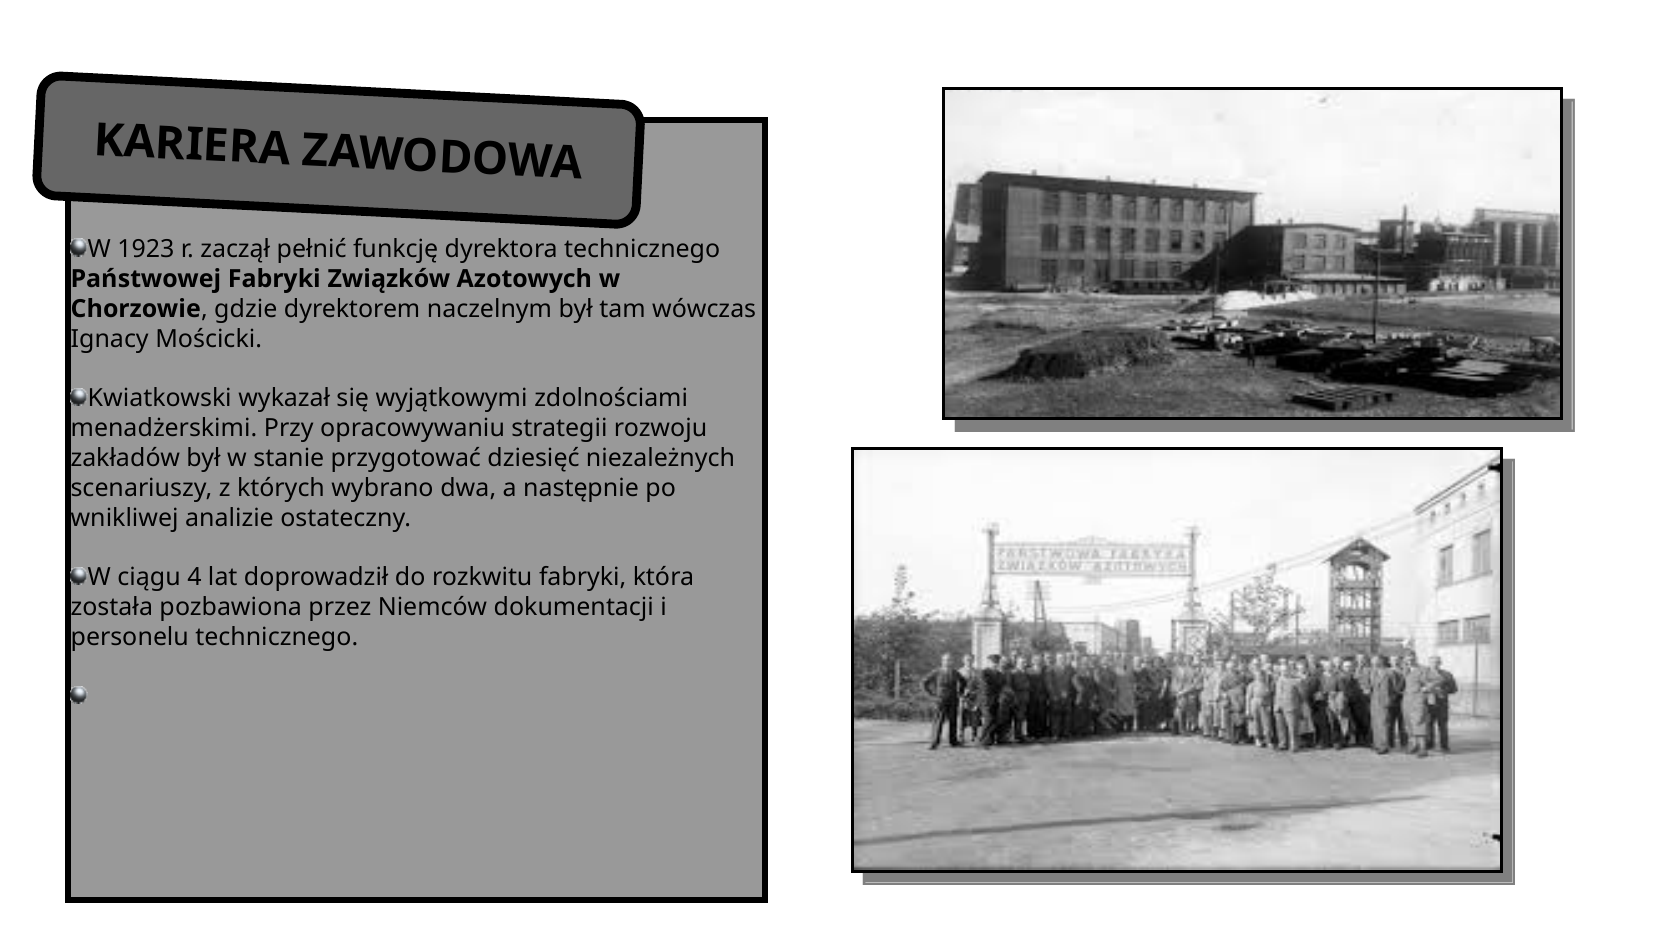

Kariera zawodowa
# W 1923 r. zaczął pełnić funkcję dyrektora technicznego Państwowej Fabryki Związków Azotowych w Chorzowie, gdzie dyrektorem naczelnym był tam wówczas Ignacy Mościcki.
Kwiatkowski wykazał się wyjątkowymi zdolnościami menadżerskimi. Przy opracowywaniu strategii rozwoju zakładów był w stanie przygotować dziesięć niezależnych scenariuszy, z których wybrano dwa, a następnie po wnikliwej analizie ostateczny.
W ciągu 4 lat doprowadził do rozkwitu fabryki, która została pozbawiona przez Niemców dokumentacji i personelu technicznego.